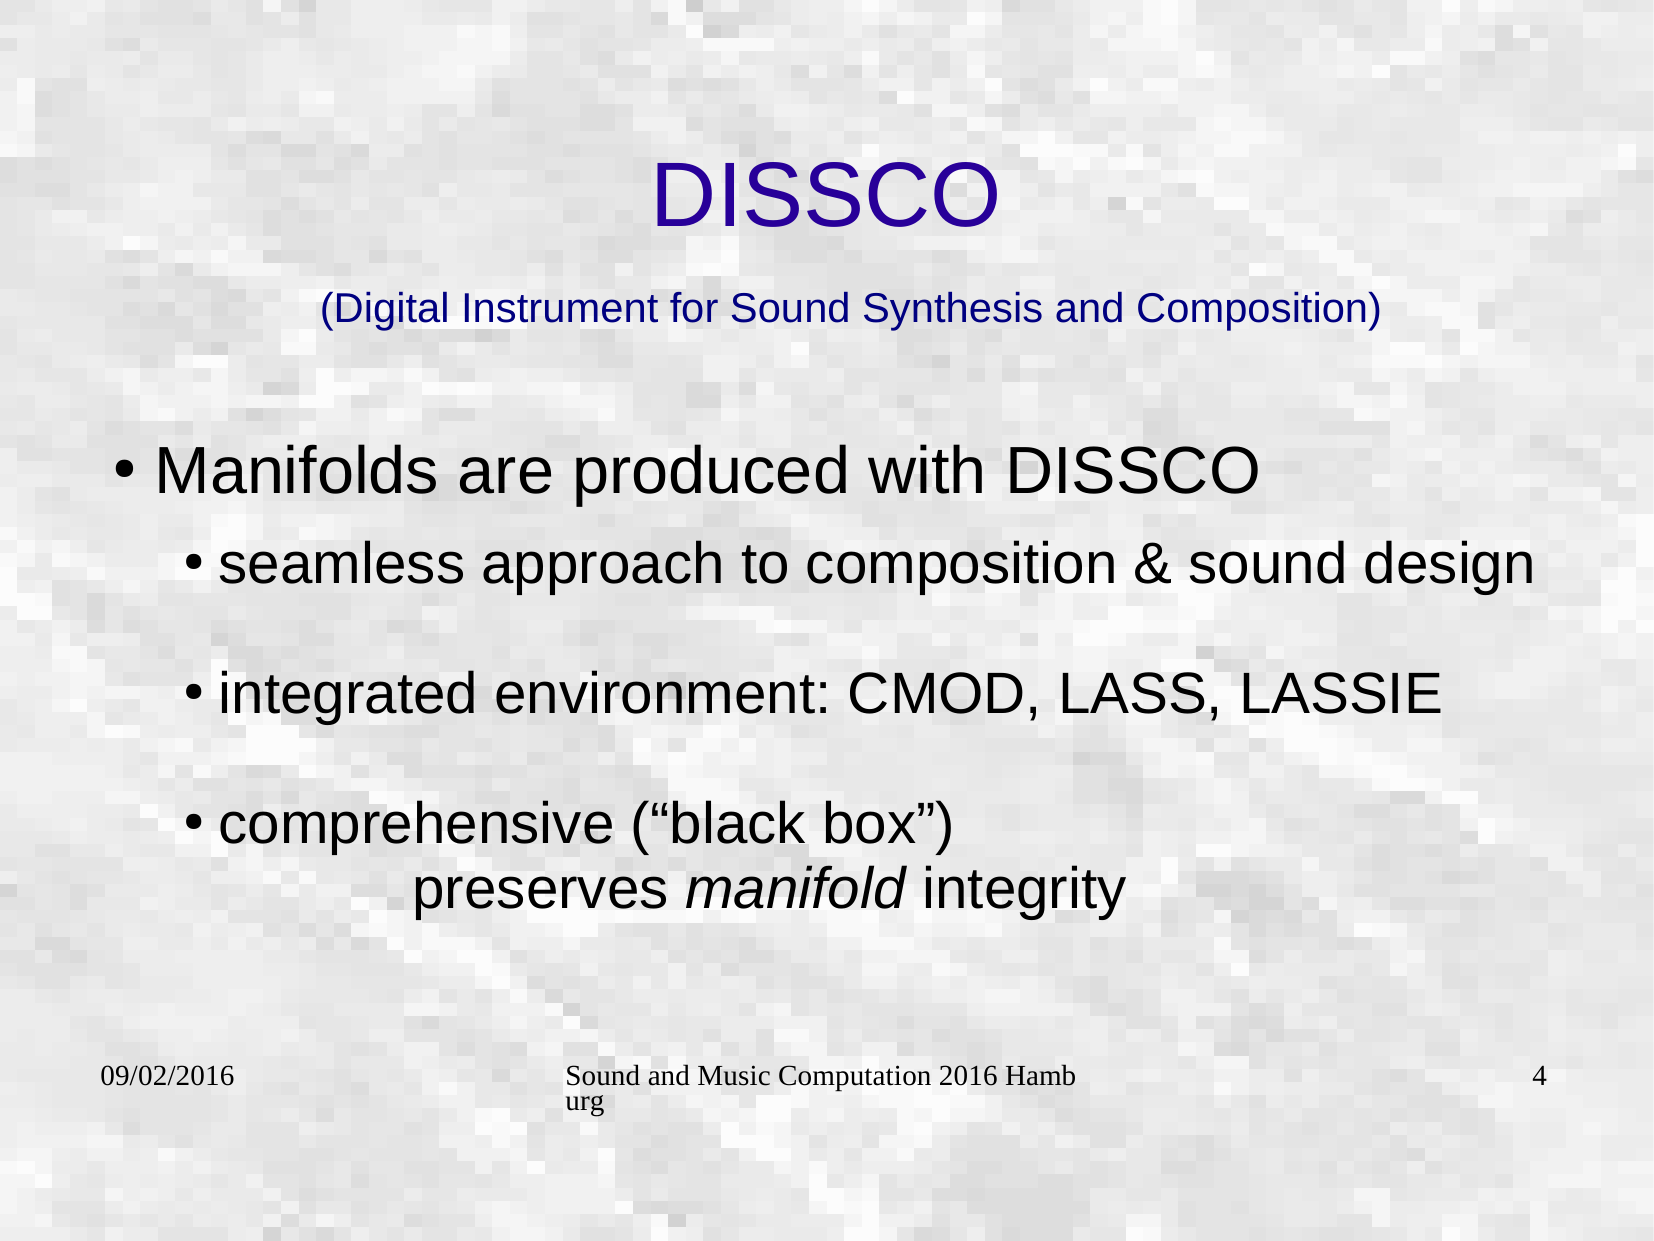

# DISSCO
(Digital Instrument for Sound Synthesis and Composition)
 Manifolds are produced with DISSCO
seamless approach to composition & sound design
integrated environment: CMOD, LASS, LASSIE
comprehensive (“black box”)
				preserves manifold integrity
09/02/2016
Sound and Music Computation 2016 Hamburg
4